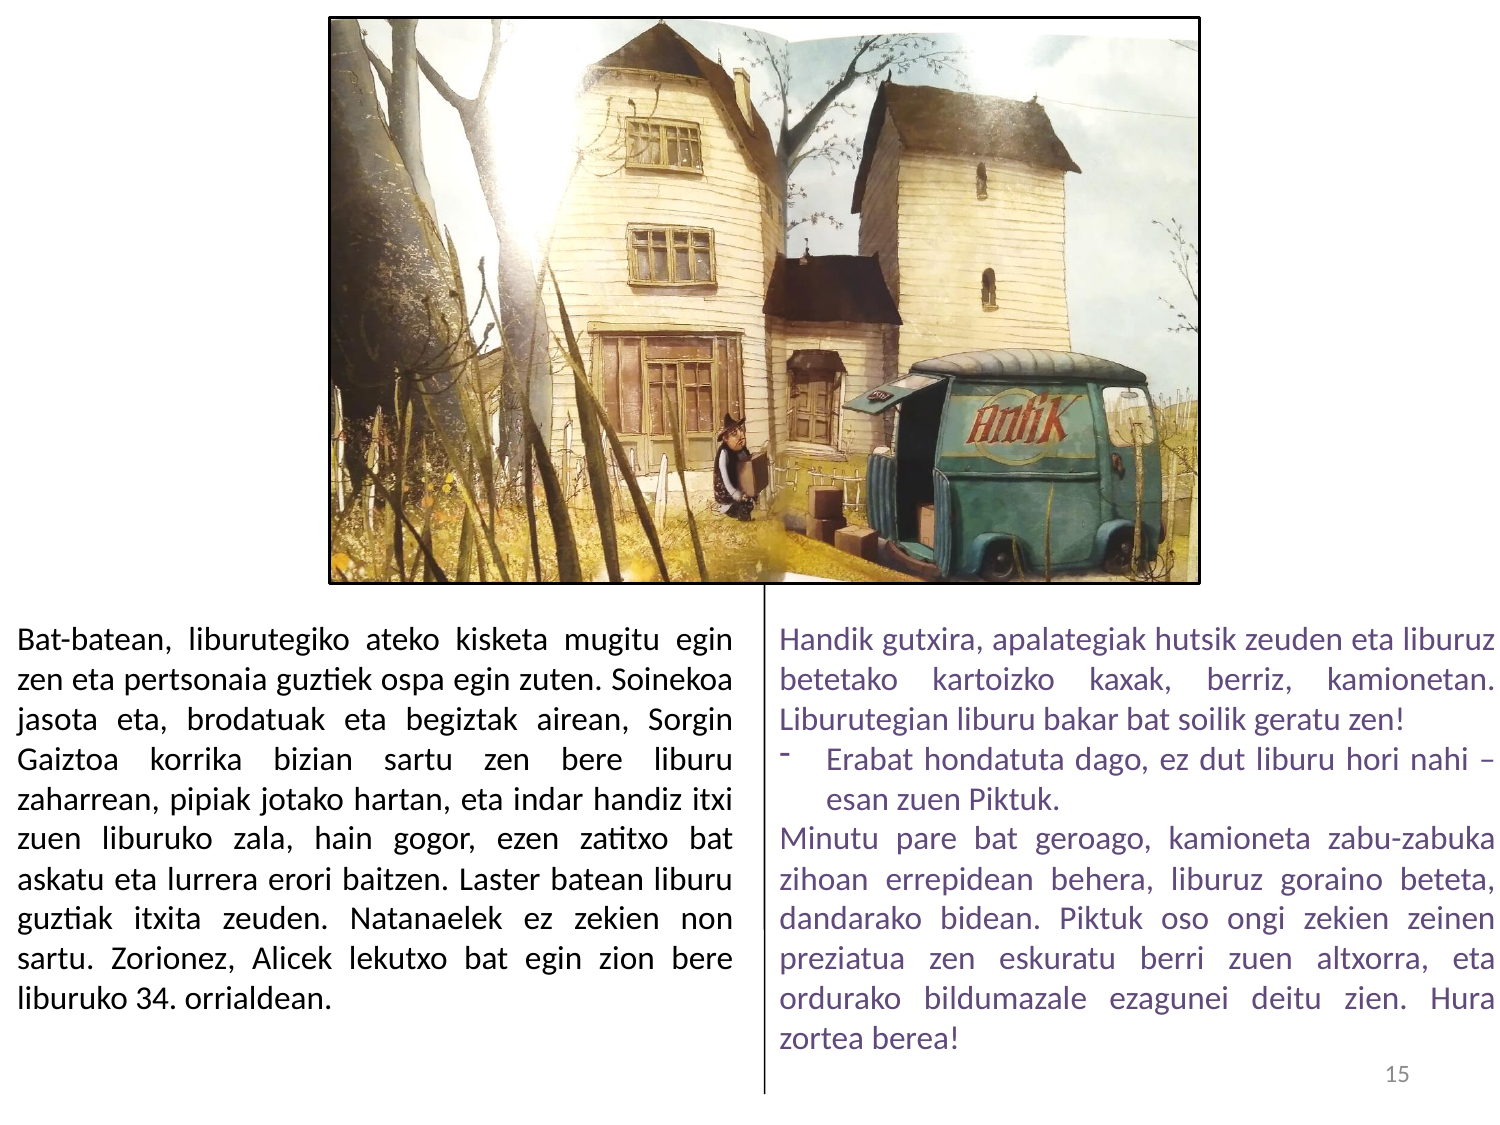

Bat-batean, liburutegiko ateko kisketa mugitu egin zen eta pertsonaia guztiek ospa egin zuten. Soinekoa jasota eta, brodatuak eta begiztak airean, Sorgin Gaiztoa korrika bizian sartu zen bere liburu zaharrean, pipiak jotako hartan, eta indar handiz itxi zuen liburuko zala, hain gogor, ezen zatitxo bat askatu eta lurrera erori baitzen. Laster batean liburu guztiak itxita zeuden. Natanaelek ez zekien non sartu. Zorionez, Alicek lekutxo bat egin zion bere liburuko 34. orrialdean.
Handik gutxira, apalategiak hutsik zeuden eta liburuz betetako kartoizko kaxak, berriz, kamionetan. Liburutegian liburu bakar bat soilik geratu zen!
Erabat hondatuta dago, ez dut liburu hori nahi – esan zuen Piktuk.
Minutu pare bat geroago, kamioneta zabu-zabuka zihoan errepidean behera, liburuz goraino beteta, dandarako bidean. Piktuk oso ongi zekien zeinen preziatua zen eskuratu berri zuen altxorra, eta ordurako bildumazale ezagunei deitu zien. Hura zortea berea!